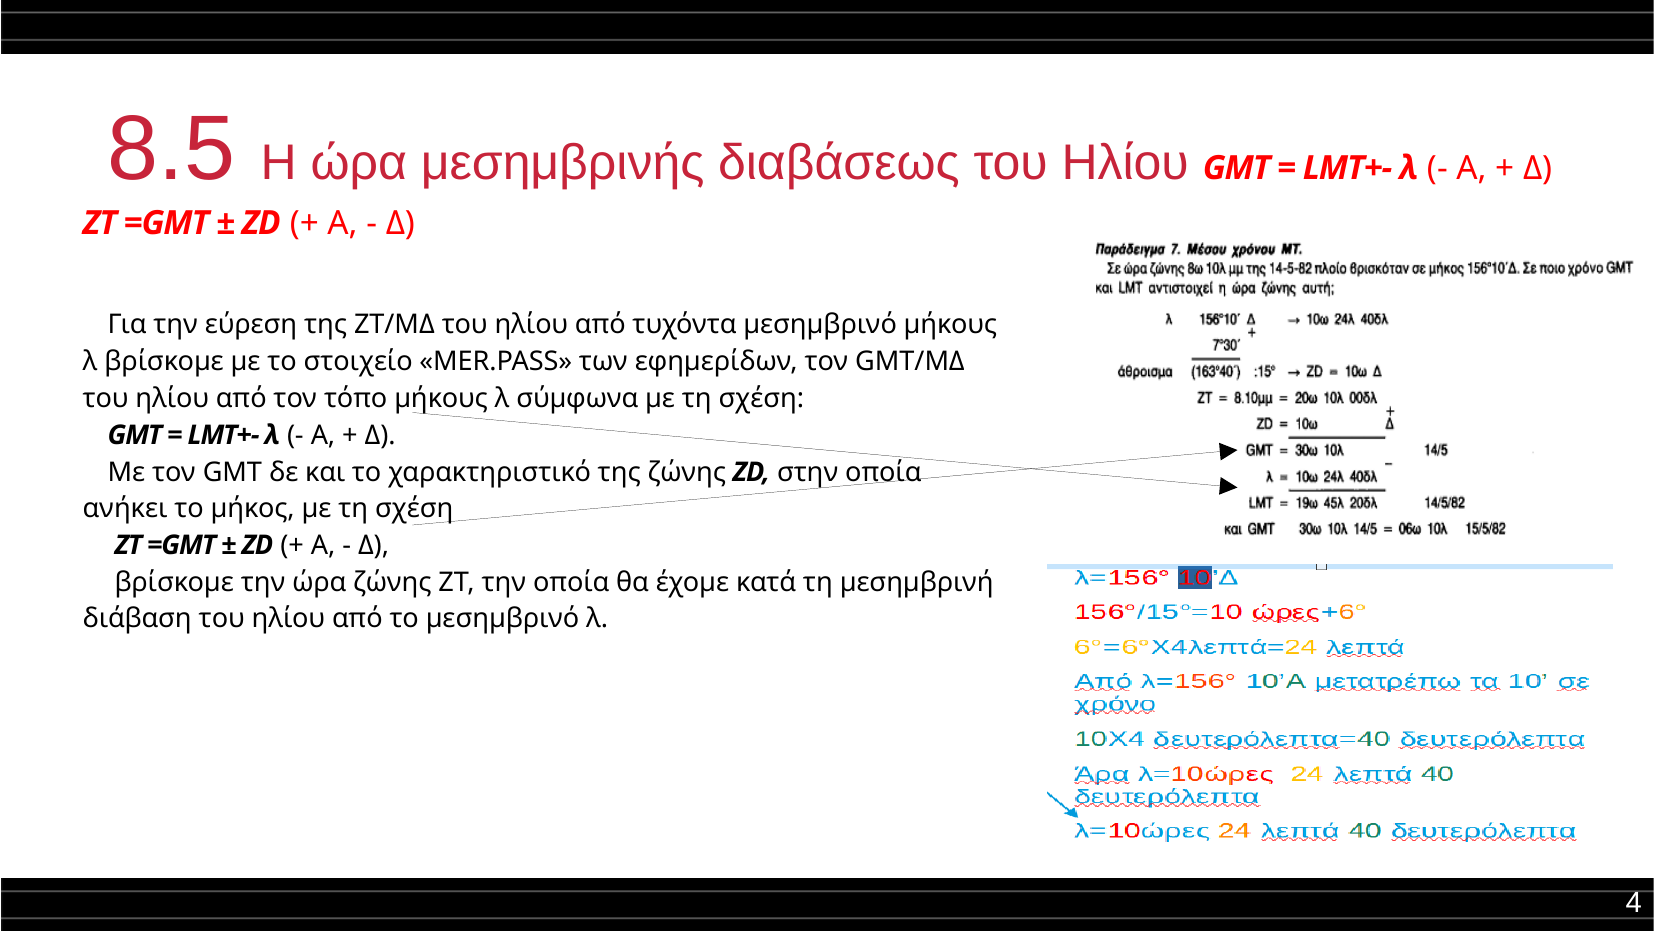

# 8.5 H ώρα μεσημβρινής διαβάσεως του Ηλίου GΜΤ = LMT+- λ (- Α, + Δ) ΖΤ =GΜΤ ± ΖD (+ Α, - Δ)
Για την εύρεση της ΖΤ/ΜΔ του ηλίου από τυχόντα μεσημβρινό μήκους λ βρίσκομε με το στοιχείο «mer.pass» των εφημερίδων, τον GΜΤ/ΜΔ του ηλίου από τον τόπο μήκους λ σύμφωνα με τη σχέση:
GΜΤ = LMT+- λ (- Α, + Δ).
Με τον GΜΤ δε και το χαρακτηριστικό της ζώνης ΖD, στην οποία ανήκει το μήκος, με τη σχέση
 ΖΤ =GΜΤ ± ΖD (+ Α, - Δ),
 βρίσκομε την ώρα ζώνης ΖΤ, την οποία θα έχομε κατά τη μεσημβρινή διάβαση του ηλίου από το μεσημβρινό λ.